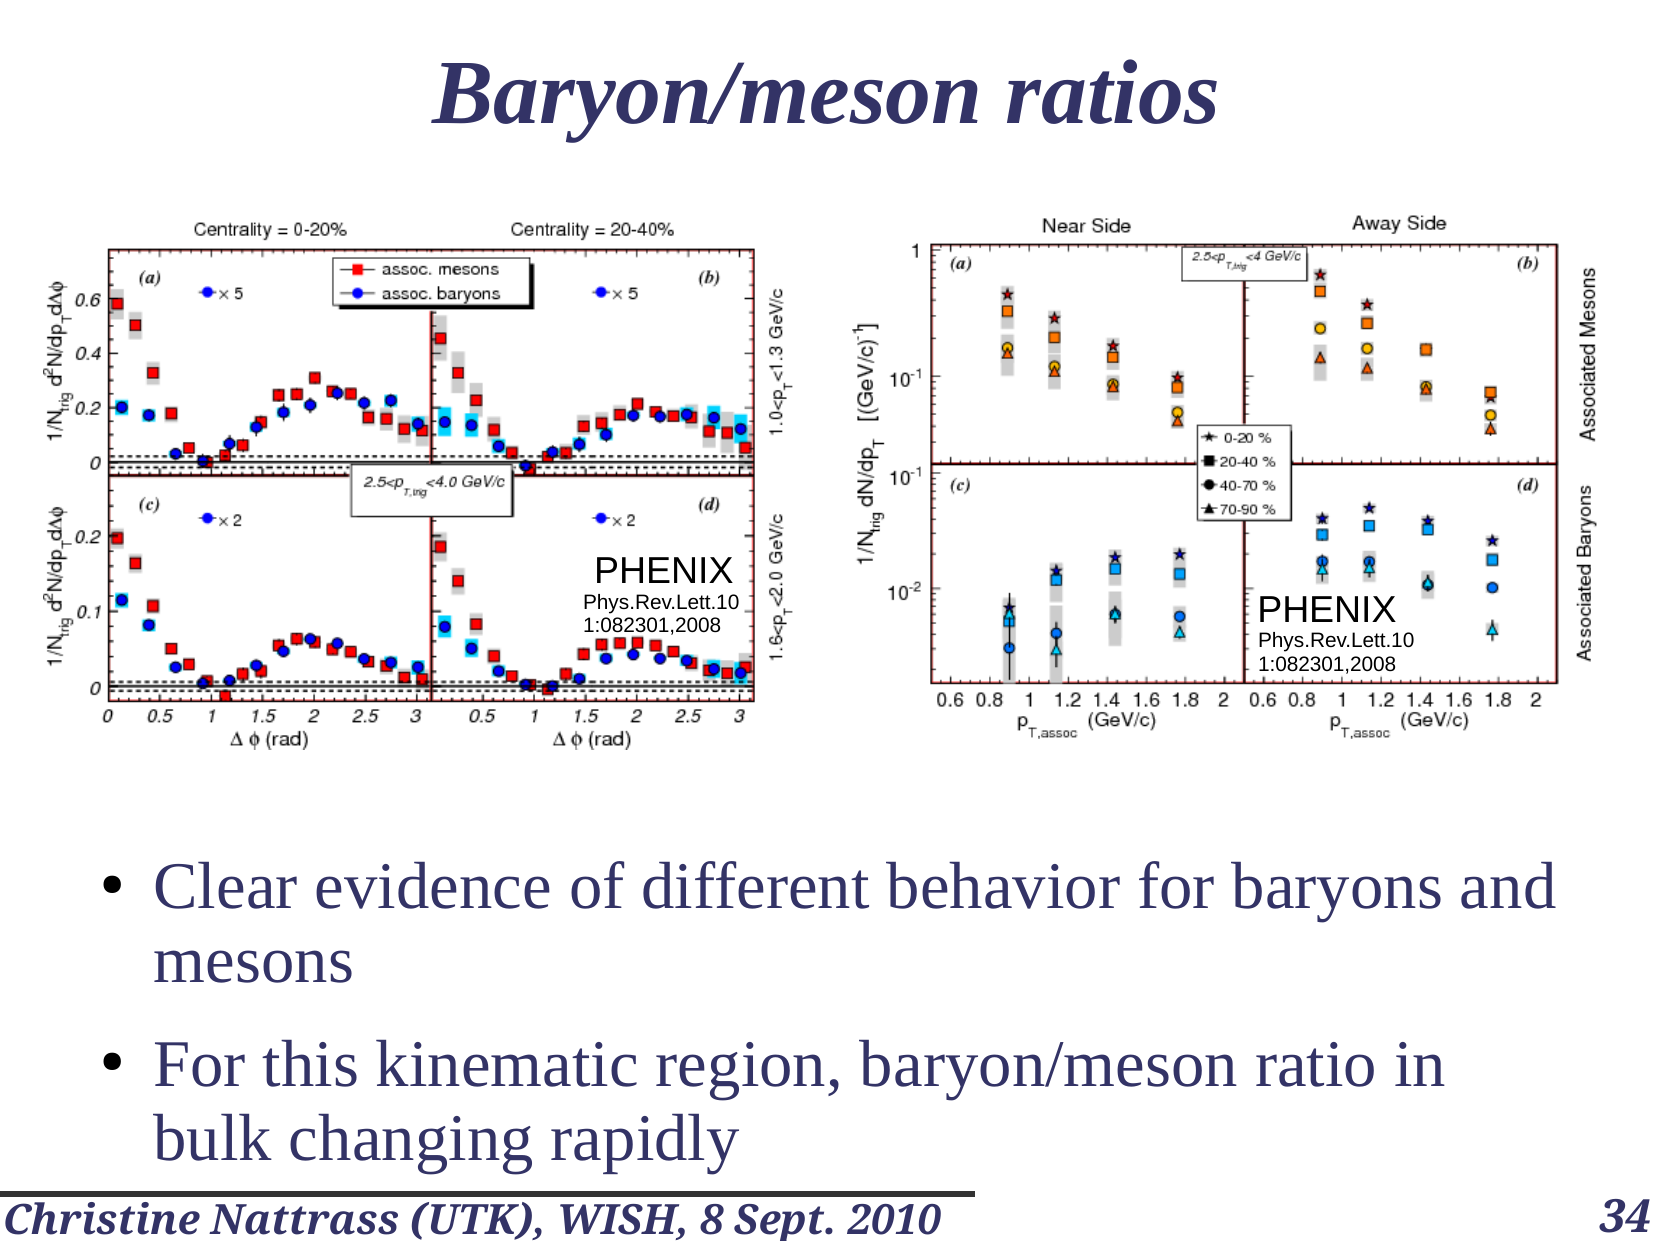

# Baryon/meson ratios
PHENIX
Phys.Rev.Lett.101:082301,2008
PHENIX
Phys.Rev.Lett.101:082301,2008
Clear evidence of different behavior for baryons and mesons
For this kinematic region, baryon/meson ratio in bulk changing rapidly